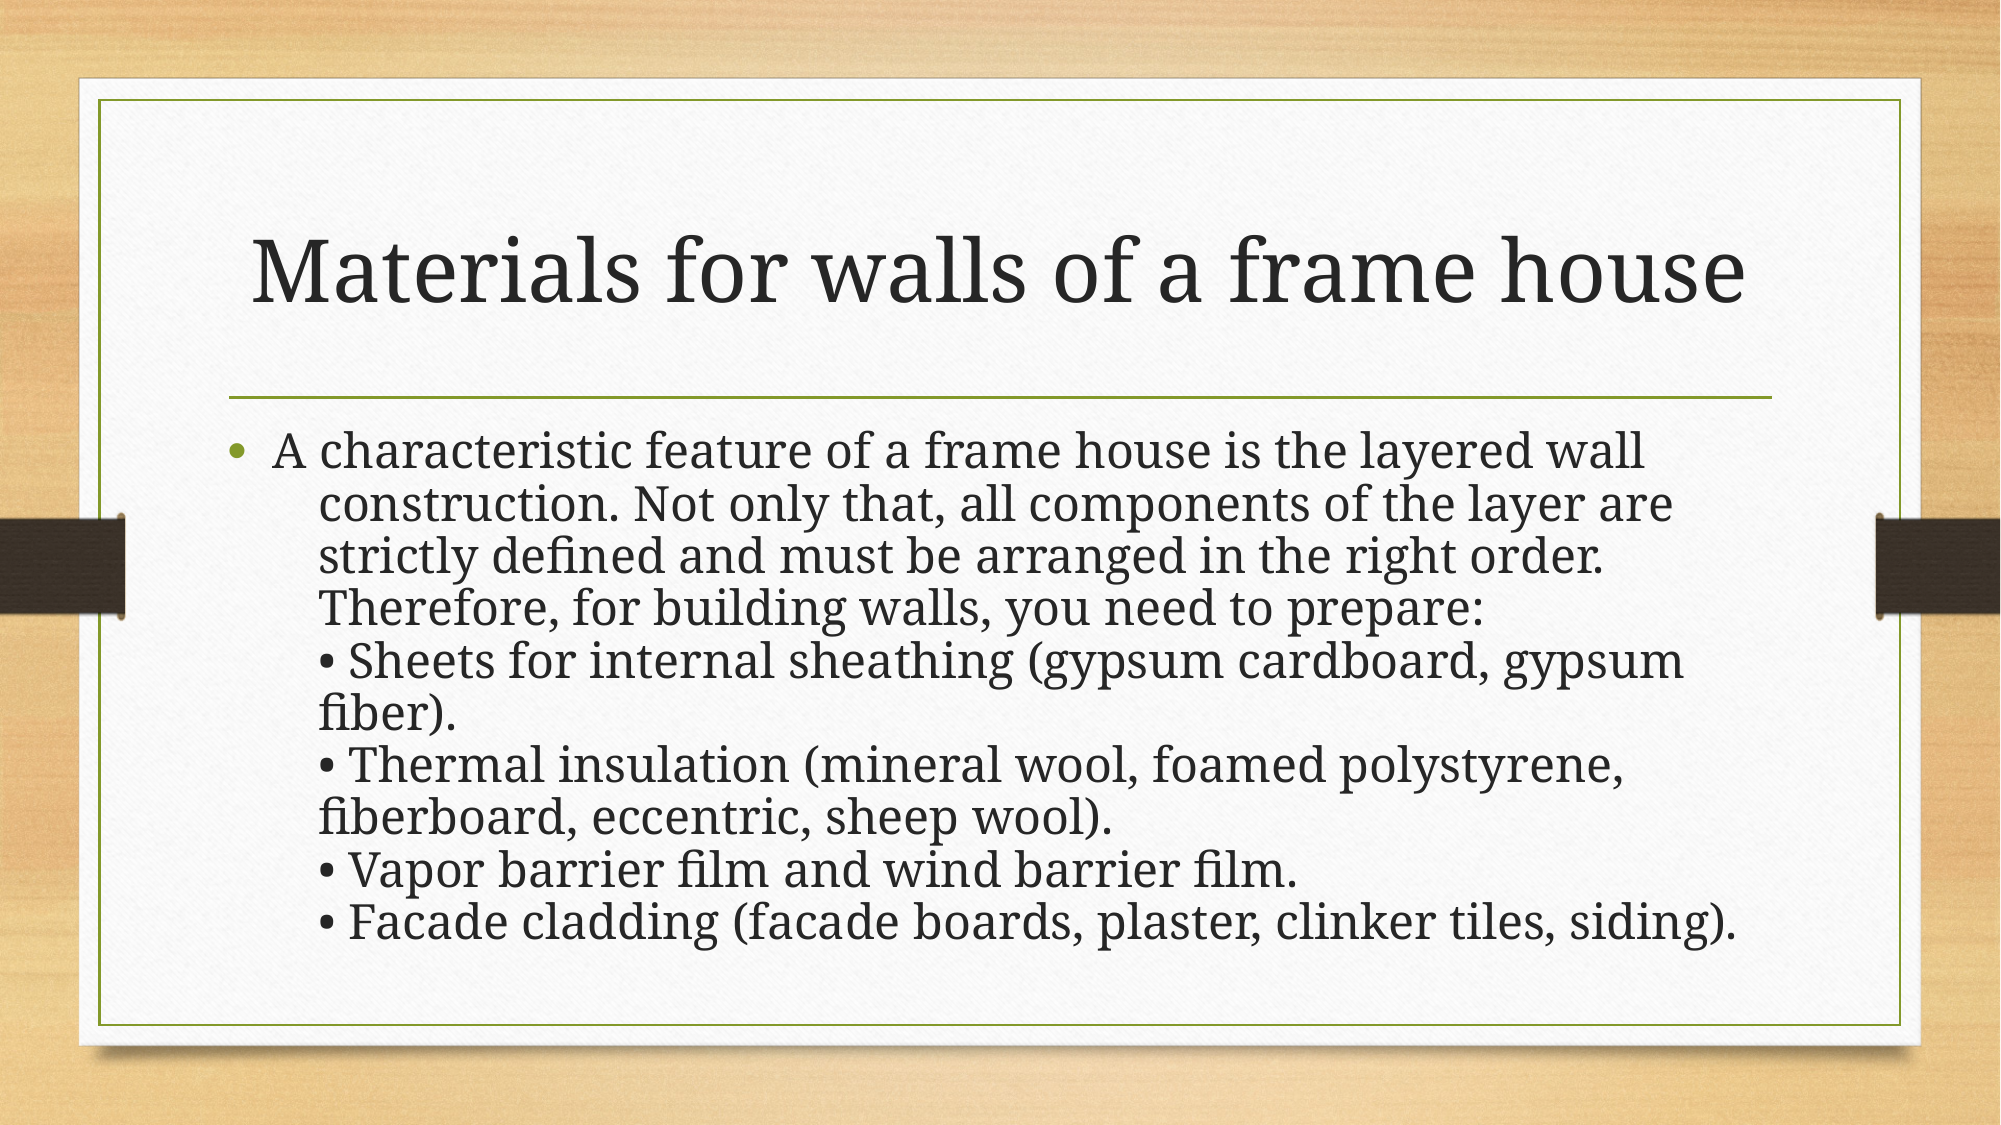

# Materials for walls of a frame house
A characteristic feature of a frame house is the layered wall construction. Not only that, all components of the layer are strictly defined and must be arranged in the right order. Therefore, for building walls, you need to prepare:
• Sheets for internal sheathing (gypsum cardboard, gypsum fiber).
• Thermal insulation (mineral wool, foamed polystyrene, fiberboard, eccentric, sheep wool).
• Vapor barrier film and wind barrier film.
• Facade cladding (facade boards, plaster, clinker tiles, siding).